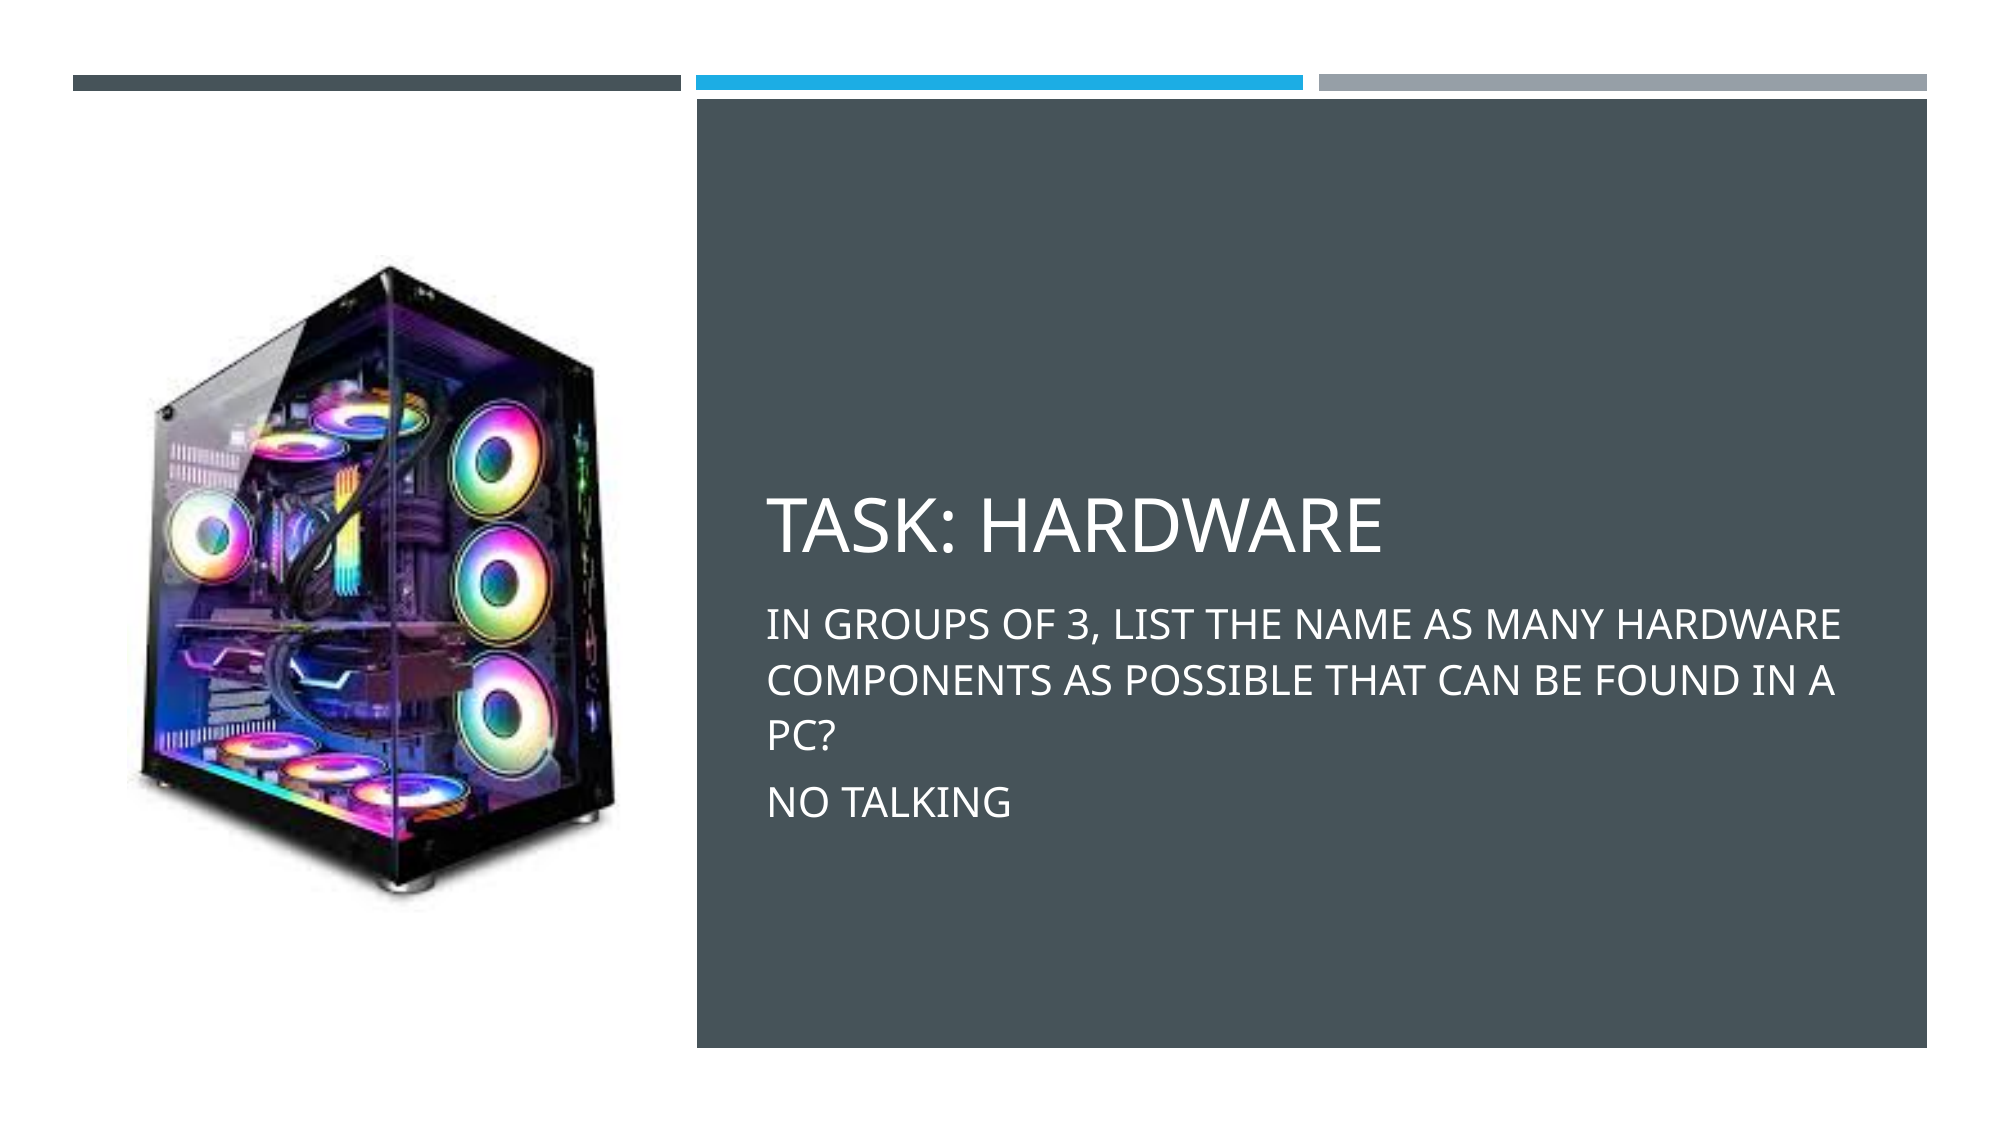

# Task: Hardware
In groups of 3, list the Name as many hardware components as possible that can be found in a PC?
No talking